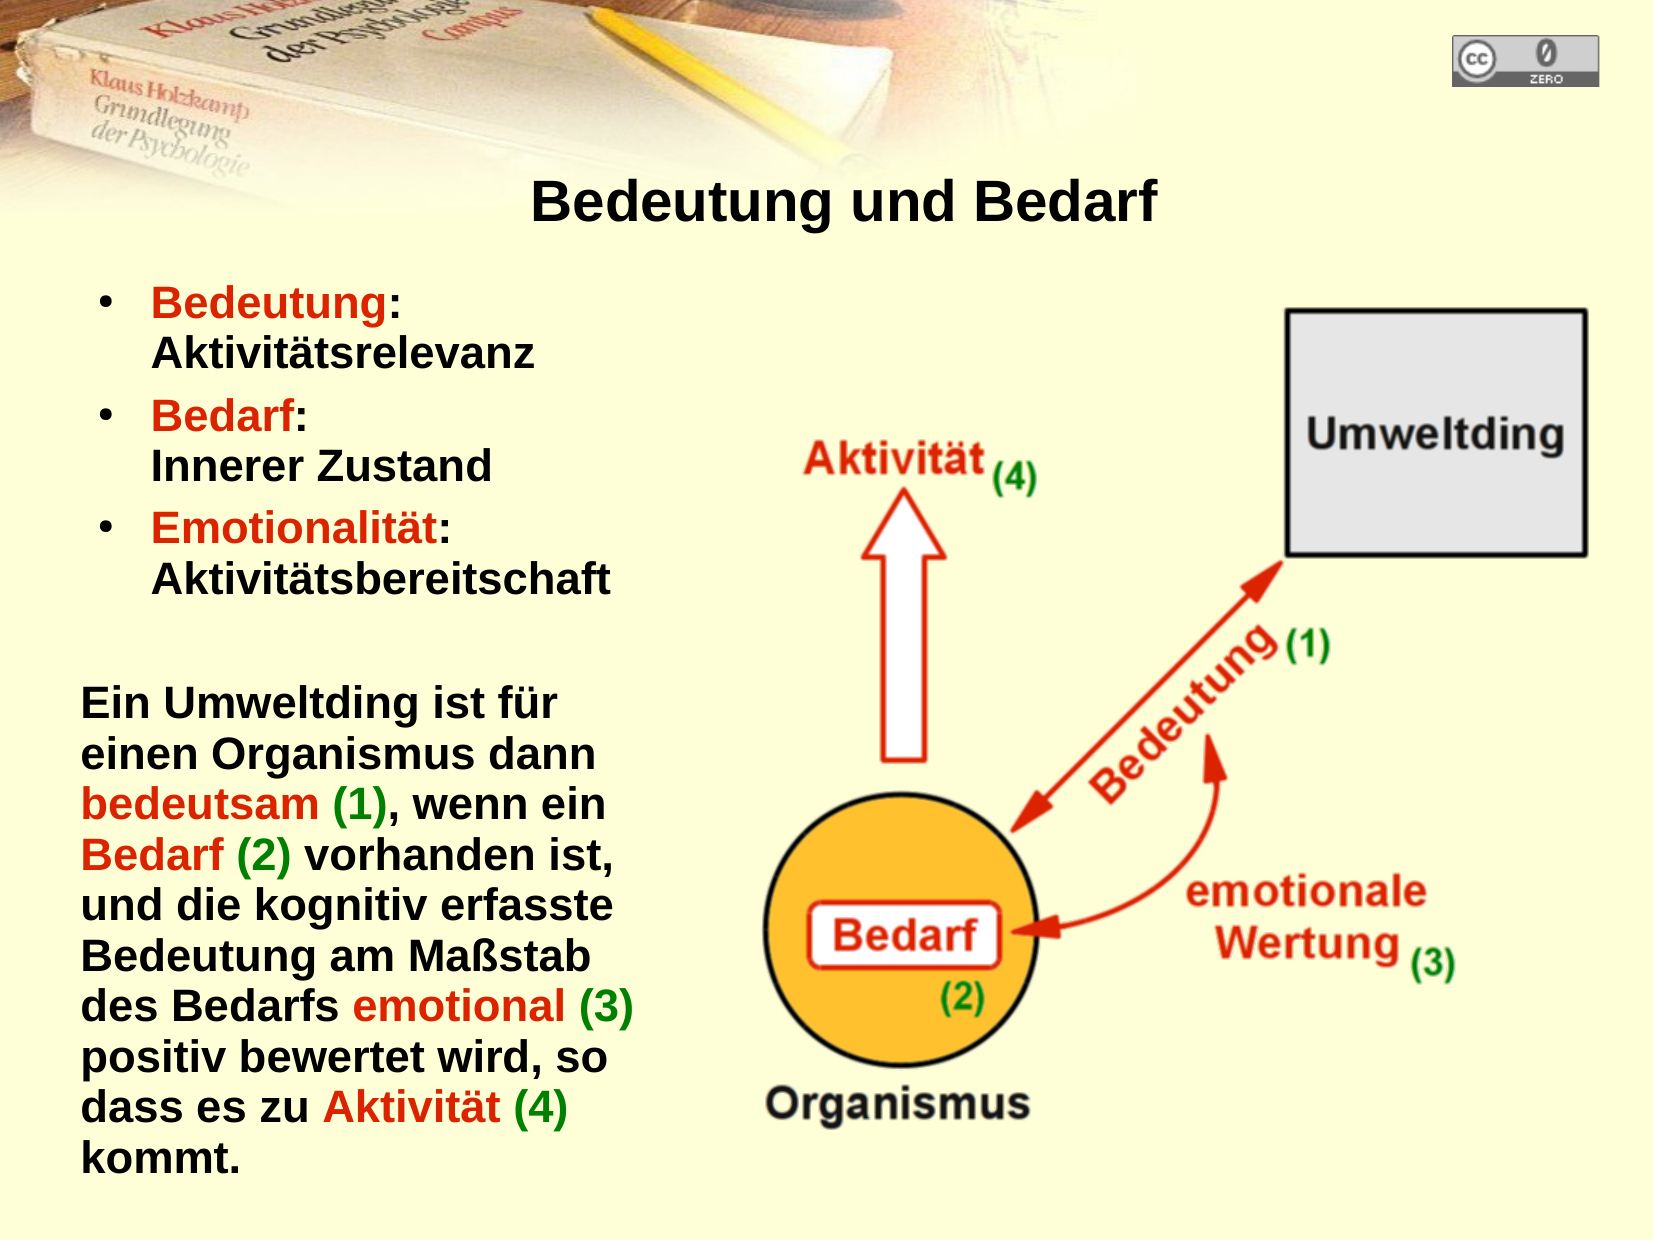

Bedeutung und Bedarf
# Bedeutung: Aktivitätsrelevanz
Bedarf:
Innerer Zustand
Emotionalität: Aktivitätsbereitschaft
Ein Umweltding ist für einen Organismus dann bedeutsam (1), wenn ein Bedarf (2) vorhanden ist, und die kognitiv erfasste Bedeutung am Maßstab des Bedarfs emotional (3) positiv bewertet wird, so dass es zu Aktivität (4) kommt.